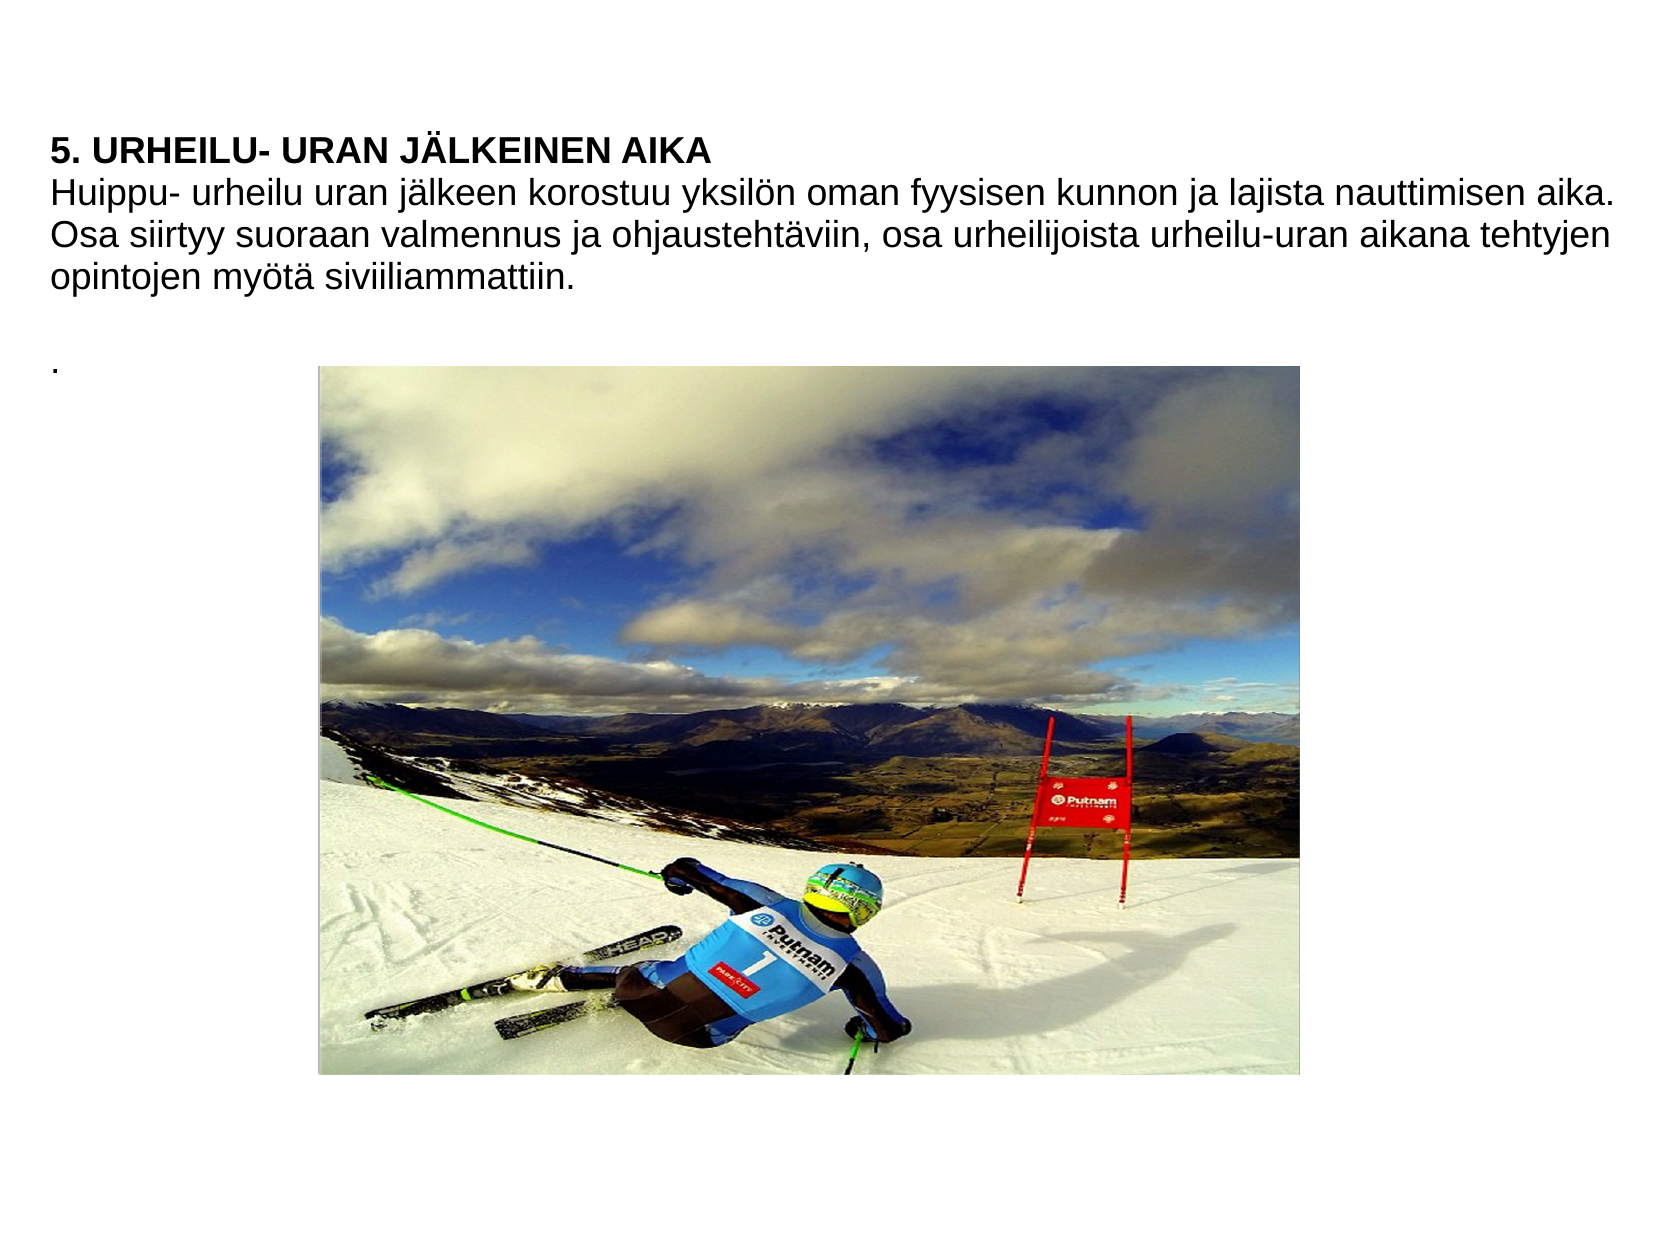

5. URHEILU- URAN JÄLKEINEN AIKA
Huippu- urheilu uran jälkeen korostuu yksilön oman fyysisen kunnon ja lajista nauttimisen aika. Osa siirtyy suoraan valmennus ja ohjaustehtäviin, osa urheilijoista urheilu-uran aikana tehtyjen opintojen myötä siviiliammattiin.
.